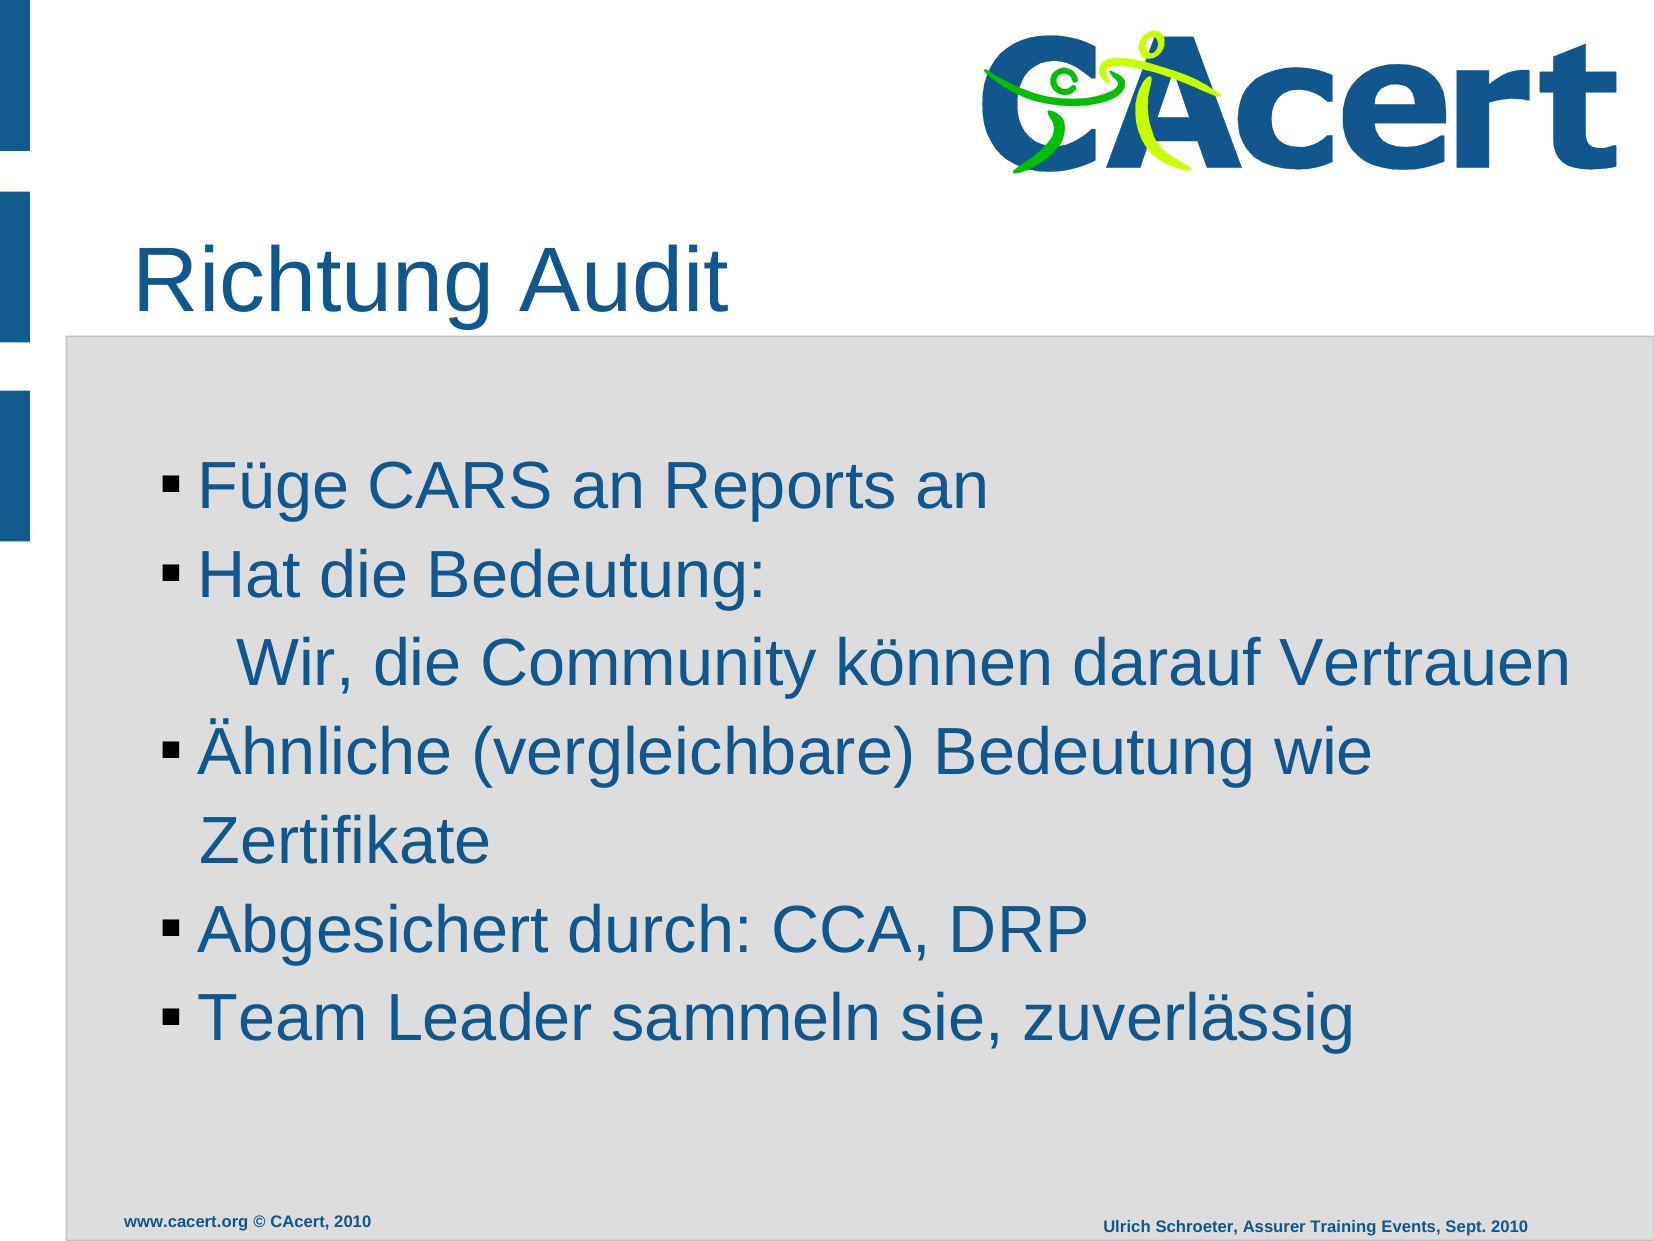

Richtung Audit
 Füge CARS an Reports an
 Hat die Bedeutung:
 Wir, die Community können darauf Vertrauen
 Ähnliche (vergleichbare) Bedeutung wie
 Zertifikate
 Abgesichert durch: CCA, DRP
 Team Leader sammeln sie, zuverlässig